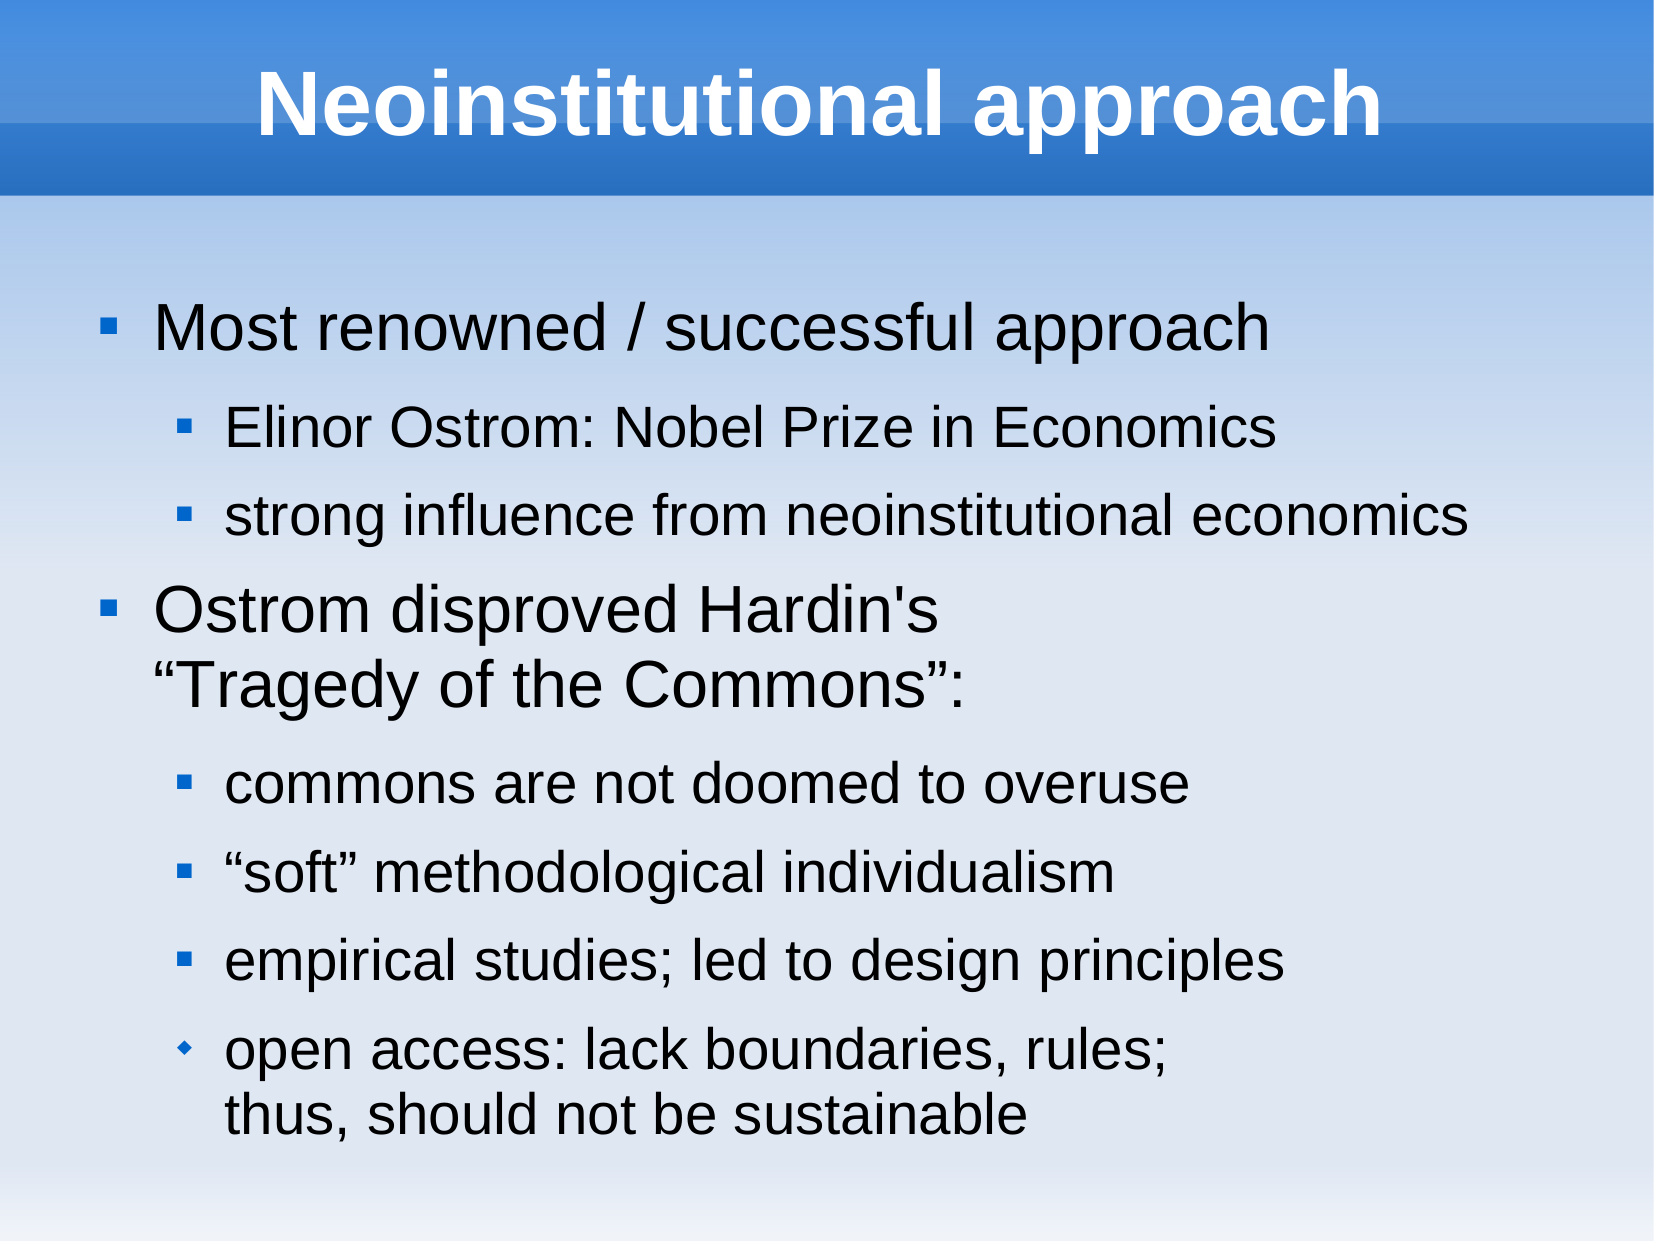

# Neoinstitutional approach
Most renowned / successful approach
Elinor Ostrom: Nobel Prize in Economics
strong influence from neoinstitutional economics
Ostrom disproved Hardin's
“Tragedy of the Commons”:
commons are not doomed to overuse
“soft” methodological individualism
empirical studies; led to design principles
open access: lack boundaries, rules;
thus, should not be sustainable